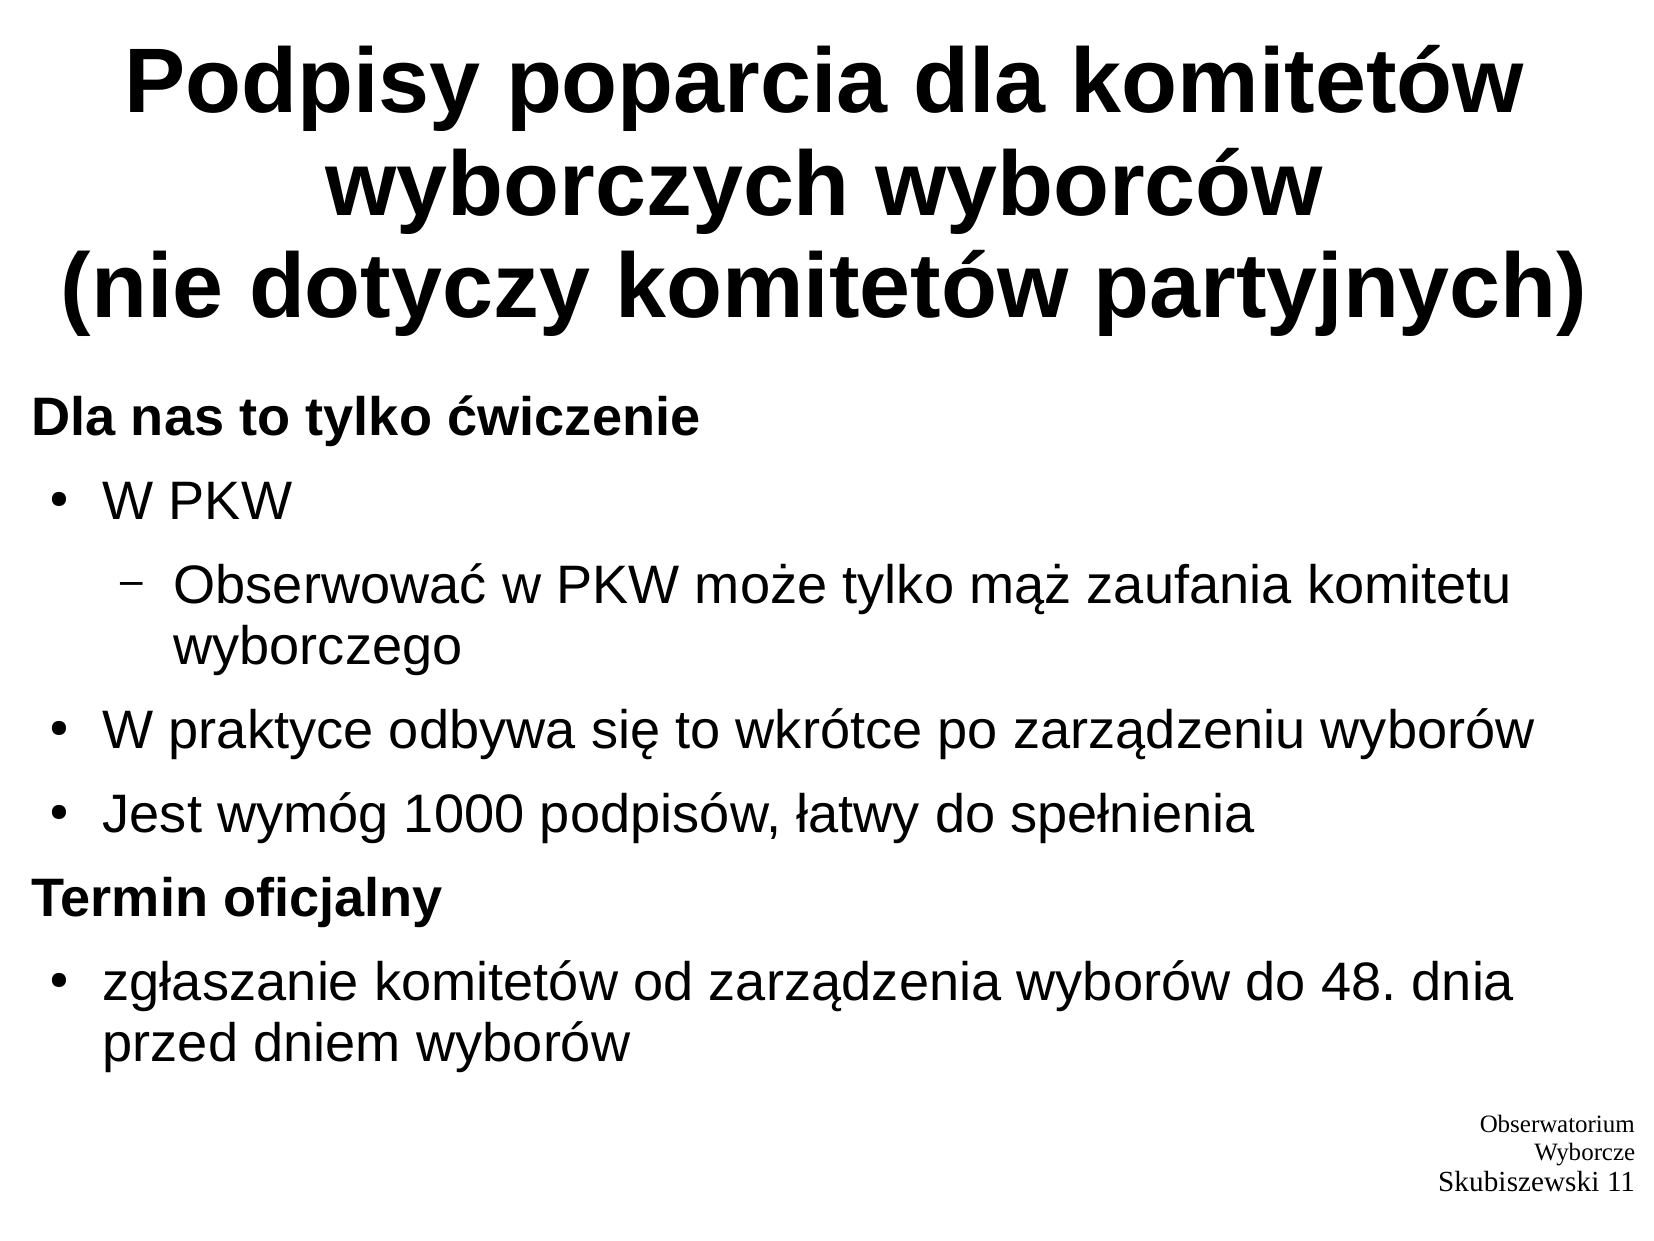

# Podpisy poparcia dla komitetów wyborczych wyborców (nie dotyczy komitetów partyjnych)
Dla nas to tylko ćwiczenie
W PKW
Obserwować w PKW może tylko mąż zaufania komitetu wyborczego
W praktyce odbywa się to wkrótce po zarządzeniu wyborów
Jest wymóg 1000 podpisów, łatwy do spełnienia
Termin oficjalny
zgłaszanie komitetów od zarządzenia wyborów do 48. dnia przed dniem wyborów
11